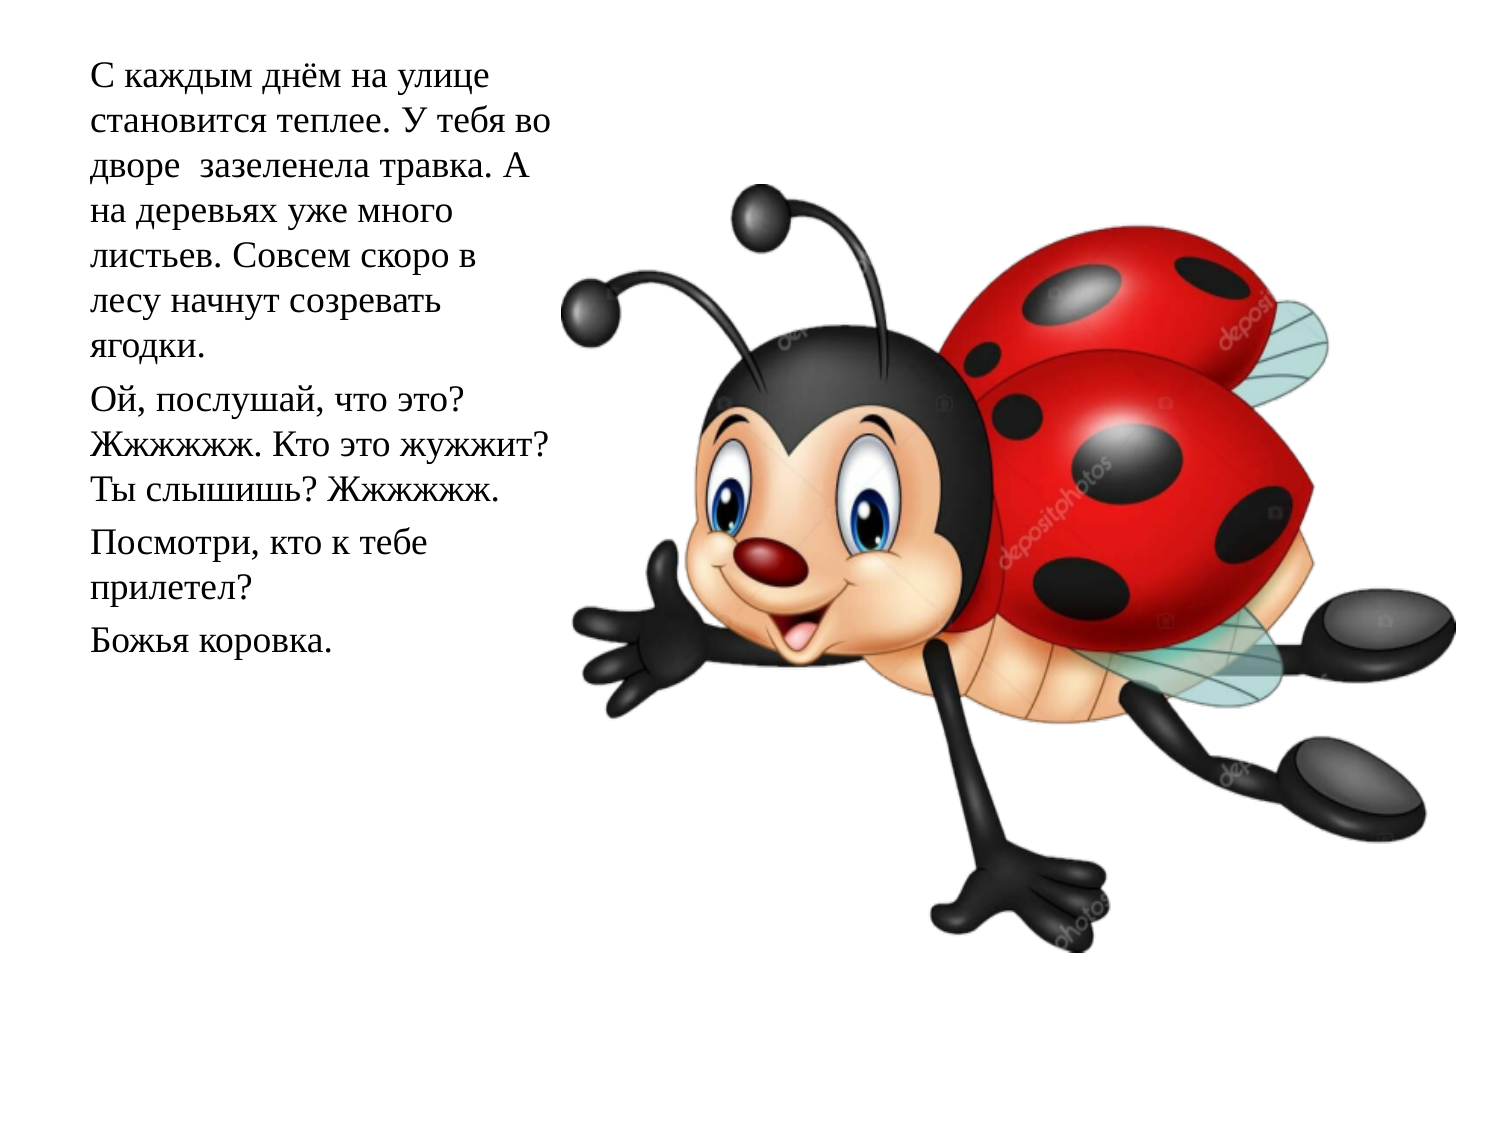

С каждым днём на улице становится теплее. У тебя во дворе зазеленела травка. А на деревьях уже много листьев. Совсем скоро в лесу начнут созревать ягодки.
Ой, послушай, что это? Жжжжжж. Кто это жужжит? Ты слышишь? Жжжжжж.
Посмотри, кто к тебе прилетел?
Божья коровка.
#